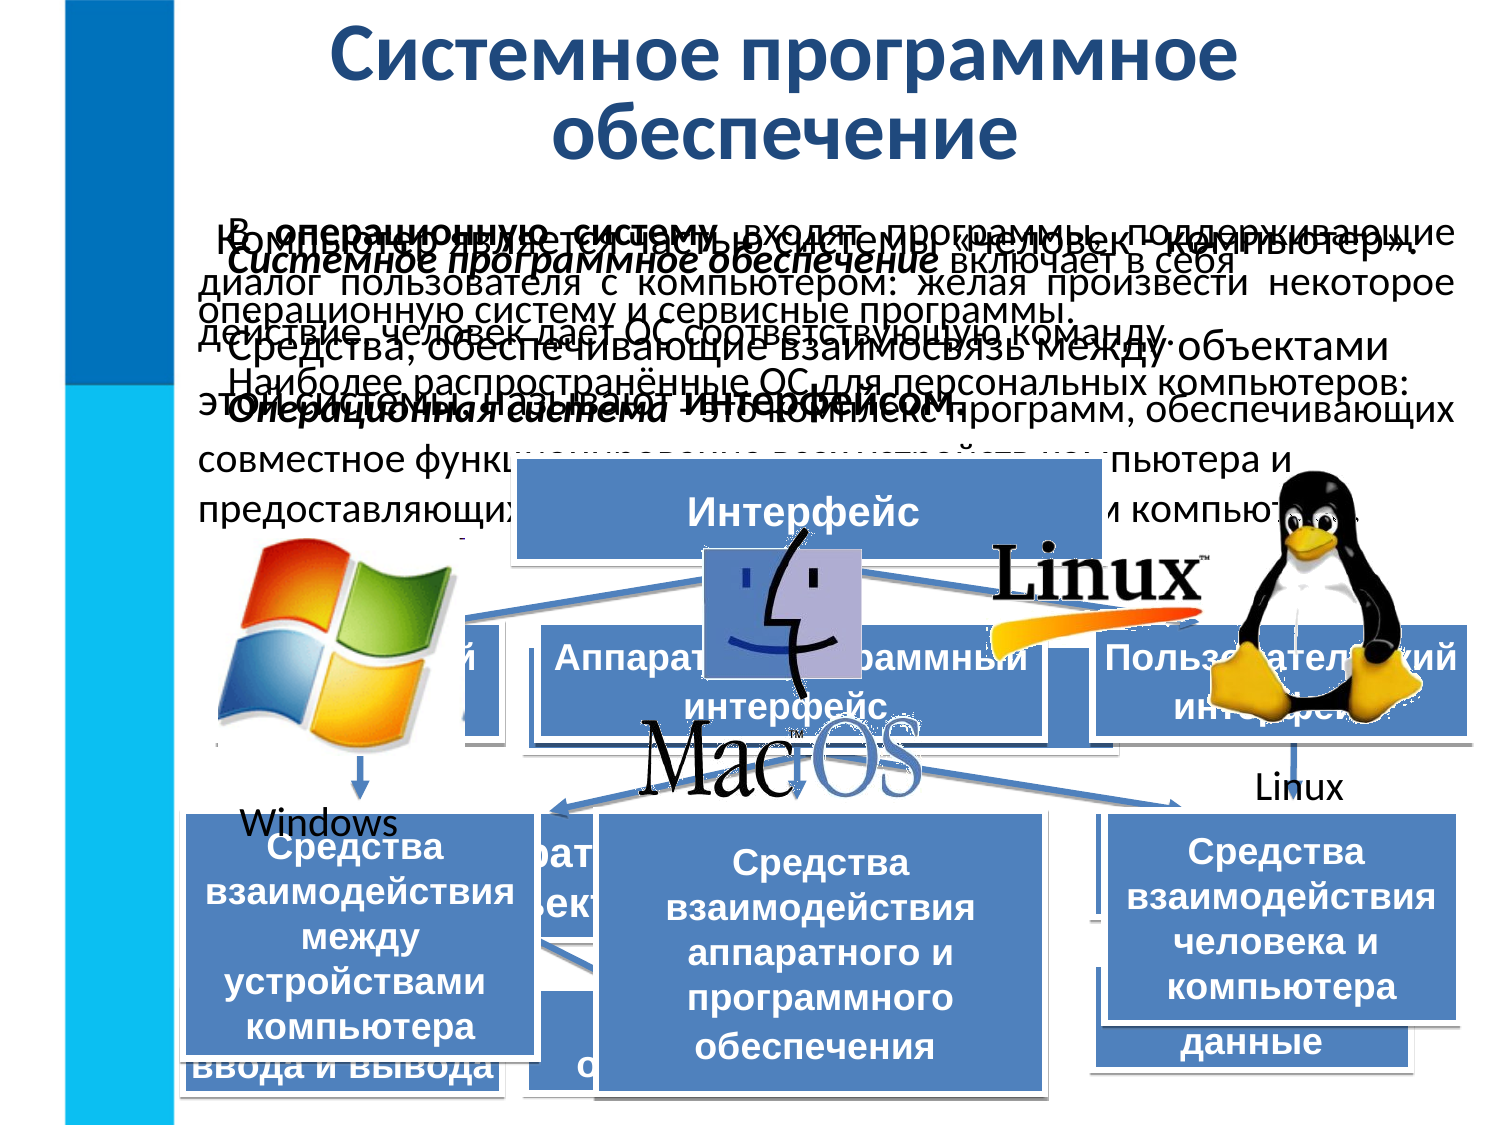

Системное программное обеспечение
В операционную систему входят программы, поддерживающие диалог пользователя с компьютером: желая произвести некоторое действие, человек даёт ОС соответствующую команду.
Наиболее распространённые ОС для персональных компьютеров:
Компьютер является частью системы «человек - компьютер».
Системное программное обеспечение включает в себя операционную систему и сервисные программы.
Средства, обеспечивающие взаимосвязь между объектами этой системы, называют интерфейсом.
Операционная система - это комплекс программ, обеспечивающих совместное функционирование всех устройств компьютера и предоставляющих пользователю доступ к ресурсам компьютера.
Интерфейс
Аппаратный
интерфейс
Аппаратно-программный
интерфейс
Пользовательский
интерфейс
Компьютер
Linux
Windows
Средства
взаимодействия
между
устройствами
компьютера
Аппаратные
объекты
Средства
взаимодействия
аппаратного и
программного
обеспечения
Программные
объекты
Средства
взаимодействия
человека и
компьютера
Программы и
данные
Устройства
обработки и хранения
Устройства
ввода и вывода